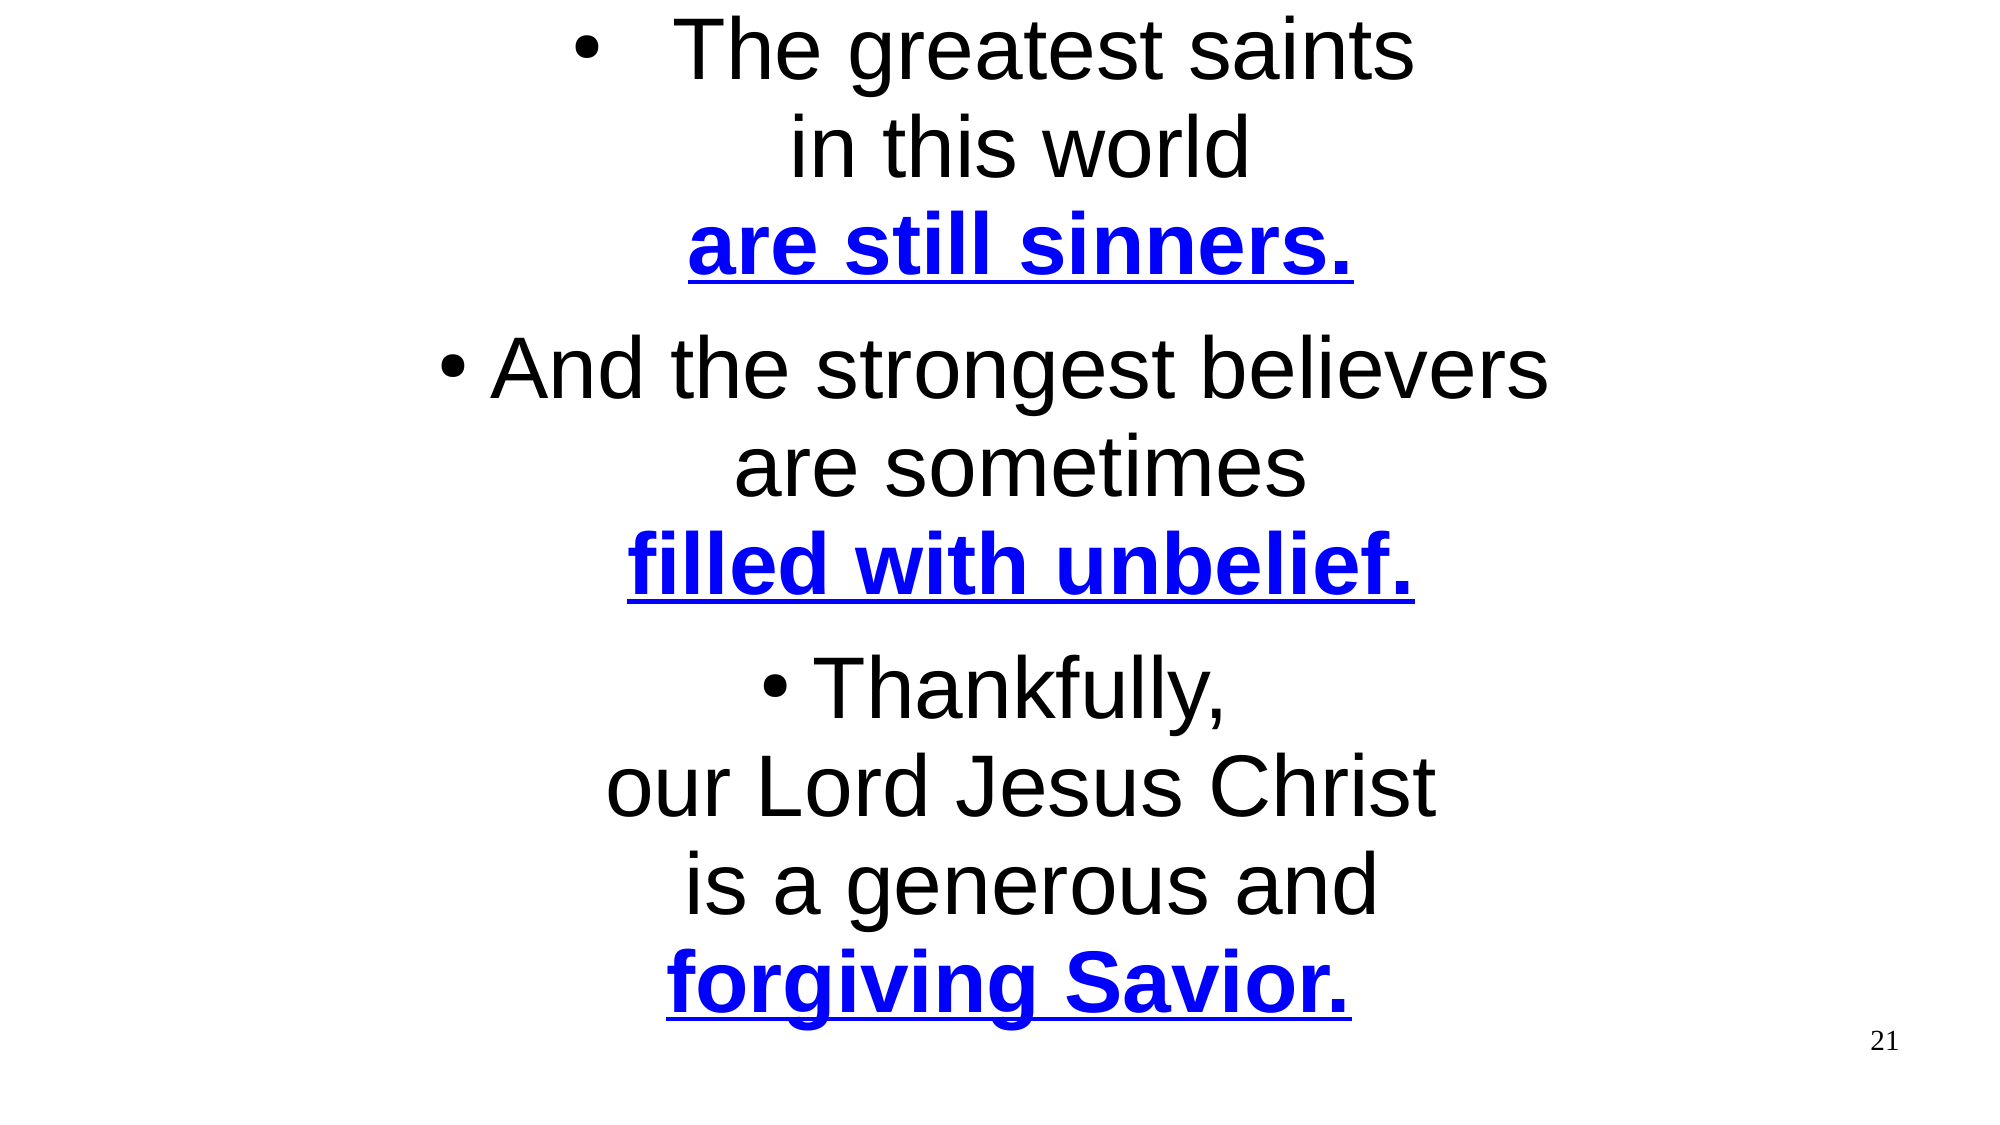

# The greatest saints in this world are still sinners.
And the strongest believers
are sometimes
filled with unbelief.
Thankfully,
our Lord Jesus Christ
is a generous and
forgiving Savior.
21